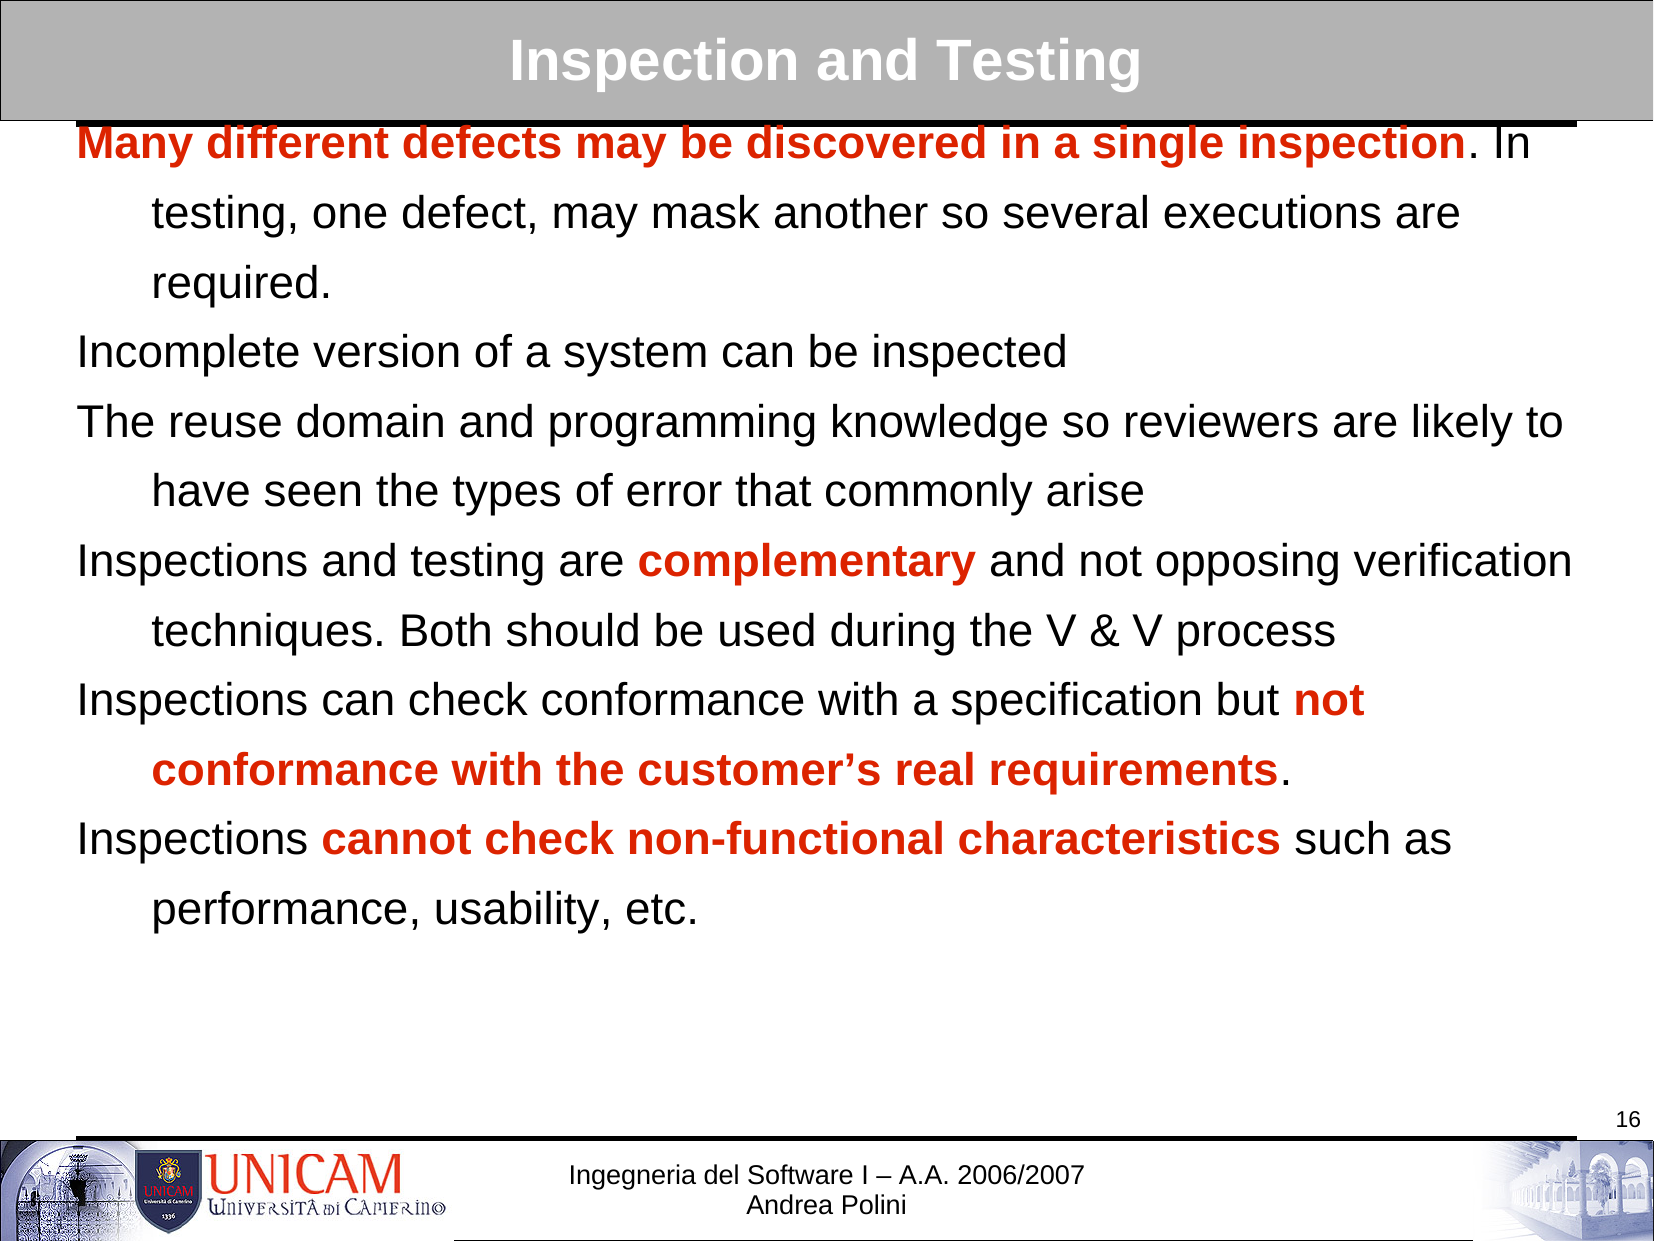

# Inspection and Testing
Many different defects may be discovered in a single inspection. In testing, one defect, may mask another so several executions are required.
Incomplete version of a system can be inspected
The reuse domain and programming knowledge so reviewers are likely to have seen the types of error that commonly arise
Inspections and testing are complementary and not opposing verification techniques. Both should be used during the V & V process
Inspections can check conformance with a specification but not conformance with the customer’s real requirements.
Inspections cannot check non-functional characteristics such as performance, usability, etc.
16